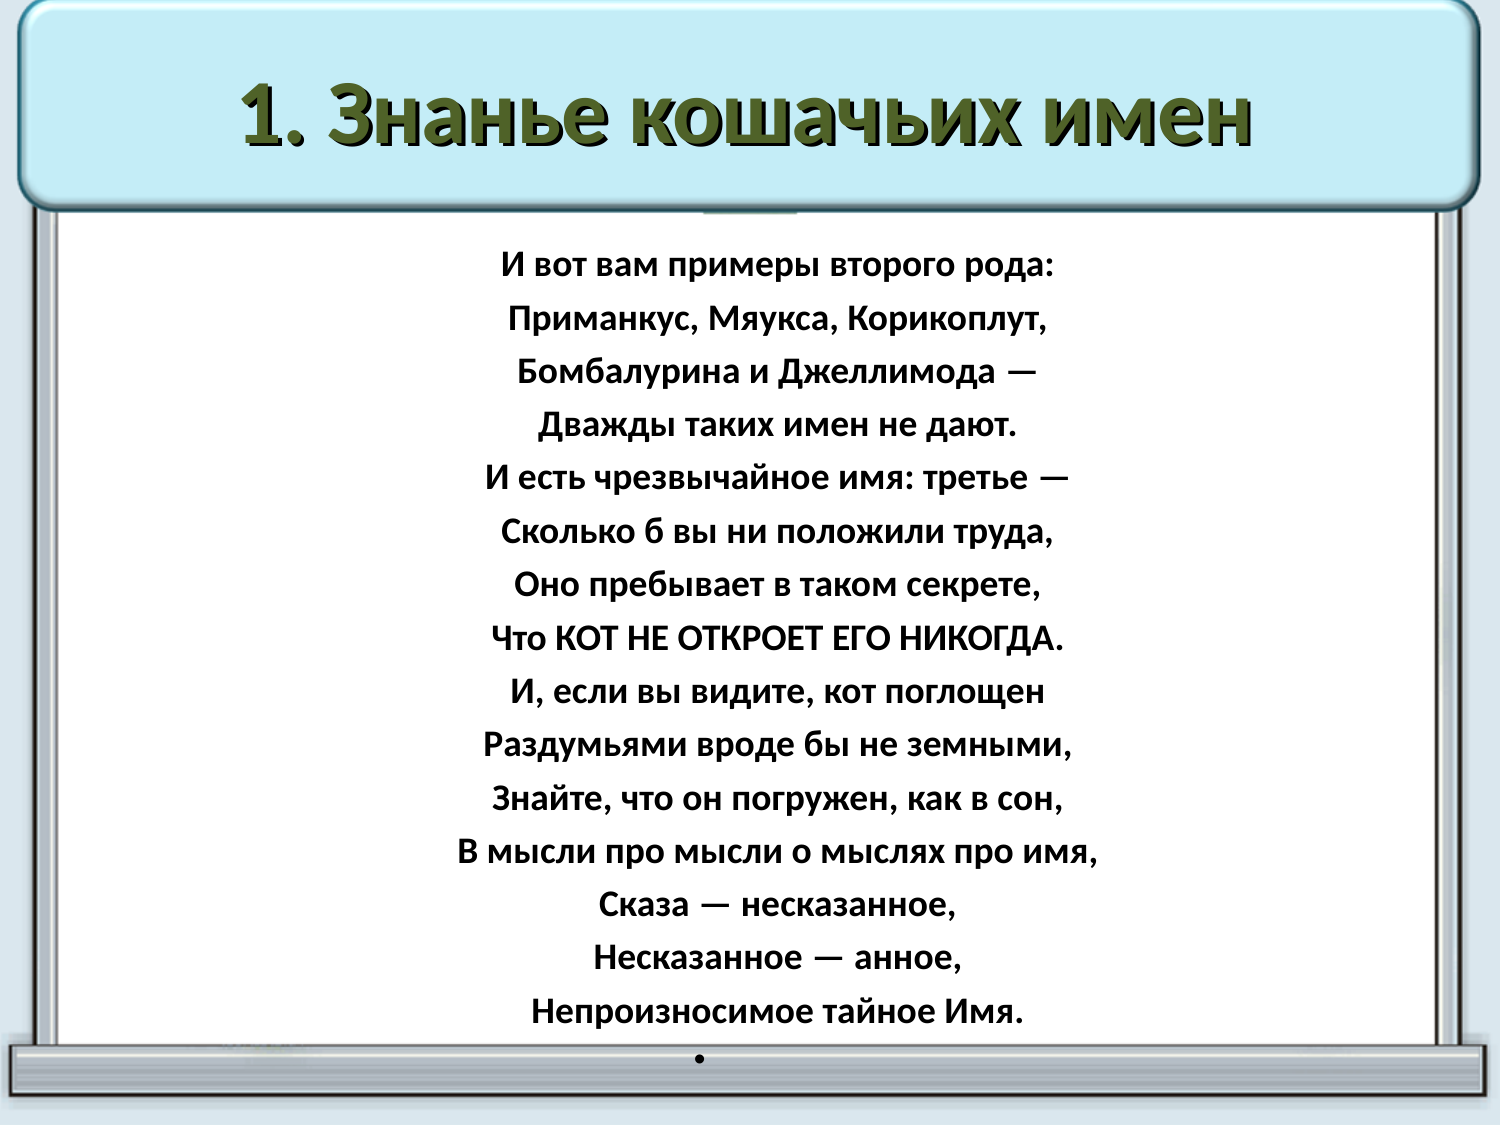

# 1. Знанье кошачьих имен
И вот вам примеры второго рода:
Приманкус, Мяукса, Корикоплут,
Бомбалурина и Джеллимода —
Дважды таких имен не дают.
И есть чрезвычайное имя: третье —
Сколько б вы ни положили труда,
Оно пребывает в таком секрете,
Что КОТ НЕ ОТКРОЕТ ЕГО НИКОГДА.
И, если вы видите, кот поглощен
Раздумьями вроде бы не земными,
Знайте, что он погружен, как в сон,
В мысли про мысли о мыслях про имя,
Сказа — несказанное,
Несказанное — анное,
Непроизносимое тайное Имя.